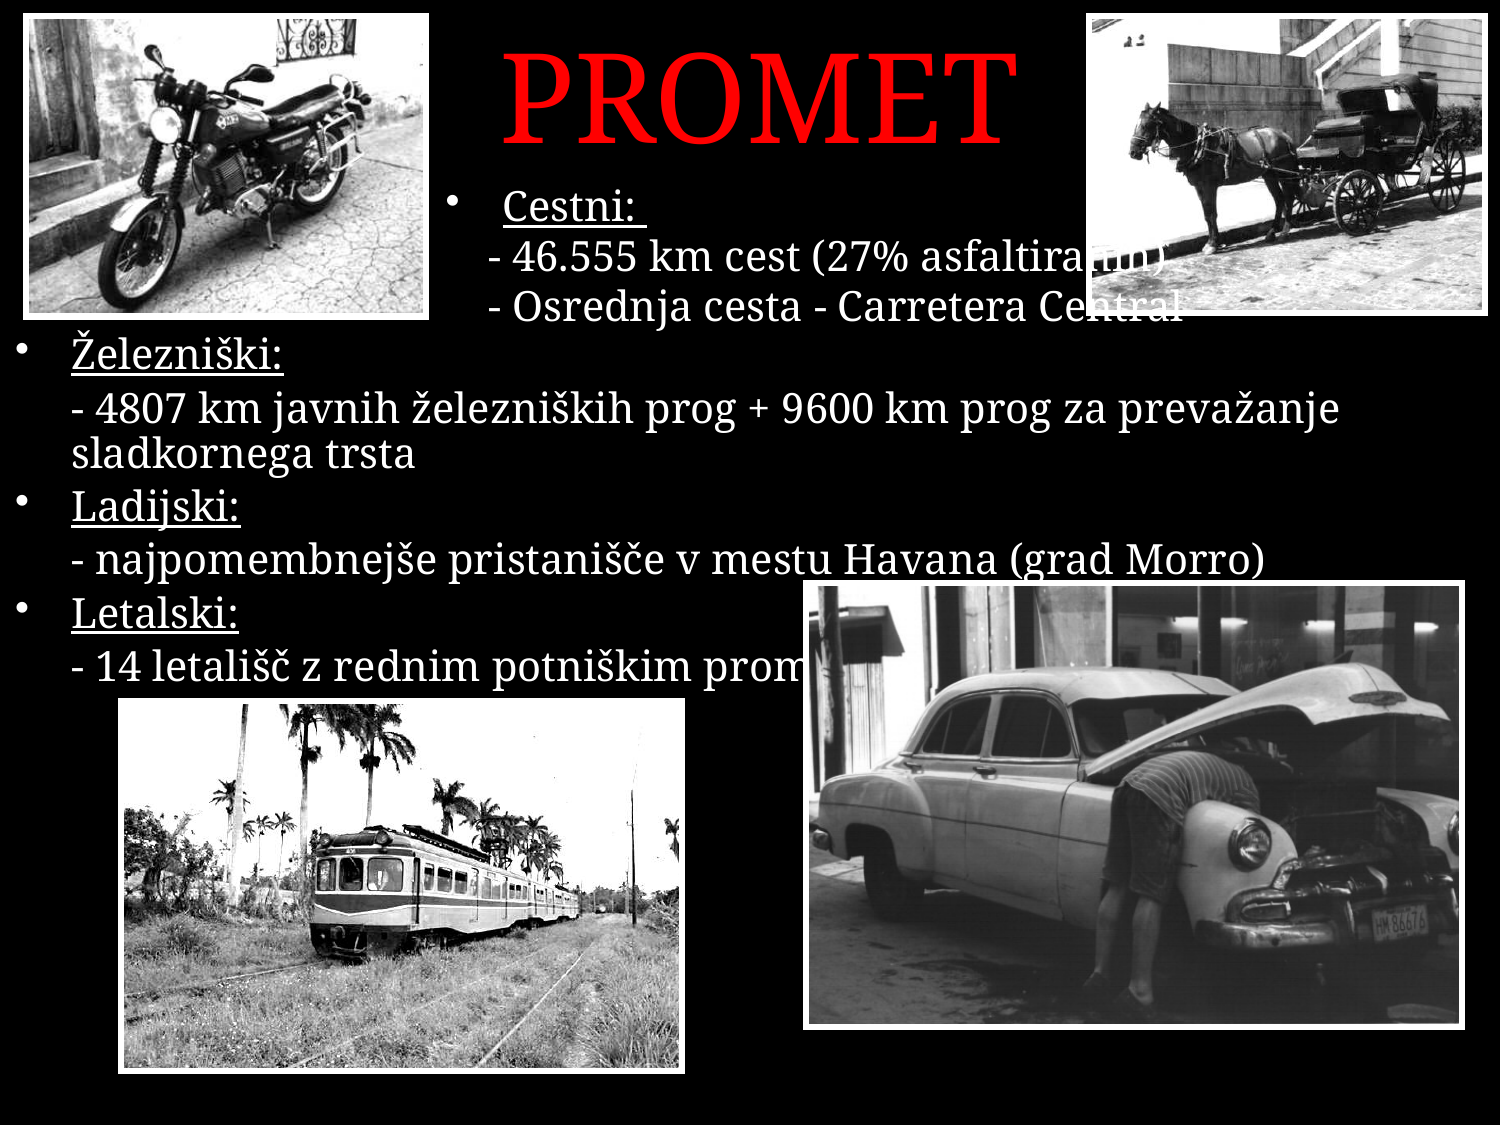

# PROMET
 Cestni:
 - 46.555 km cest (27% asfaltiranih)
 - Osrednja cesta - Carretera Central
Železniški:
	- 4807 km javnih železniških prog + 9600 km prog za prevažanje sladkornega trsta
Ladijski:
	- najpomembnejše pristanišče v mestu Havana (grad Morro)
Letalski:
	- 14 letališč z rednim potniškim prometom